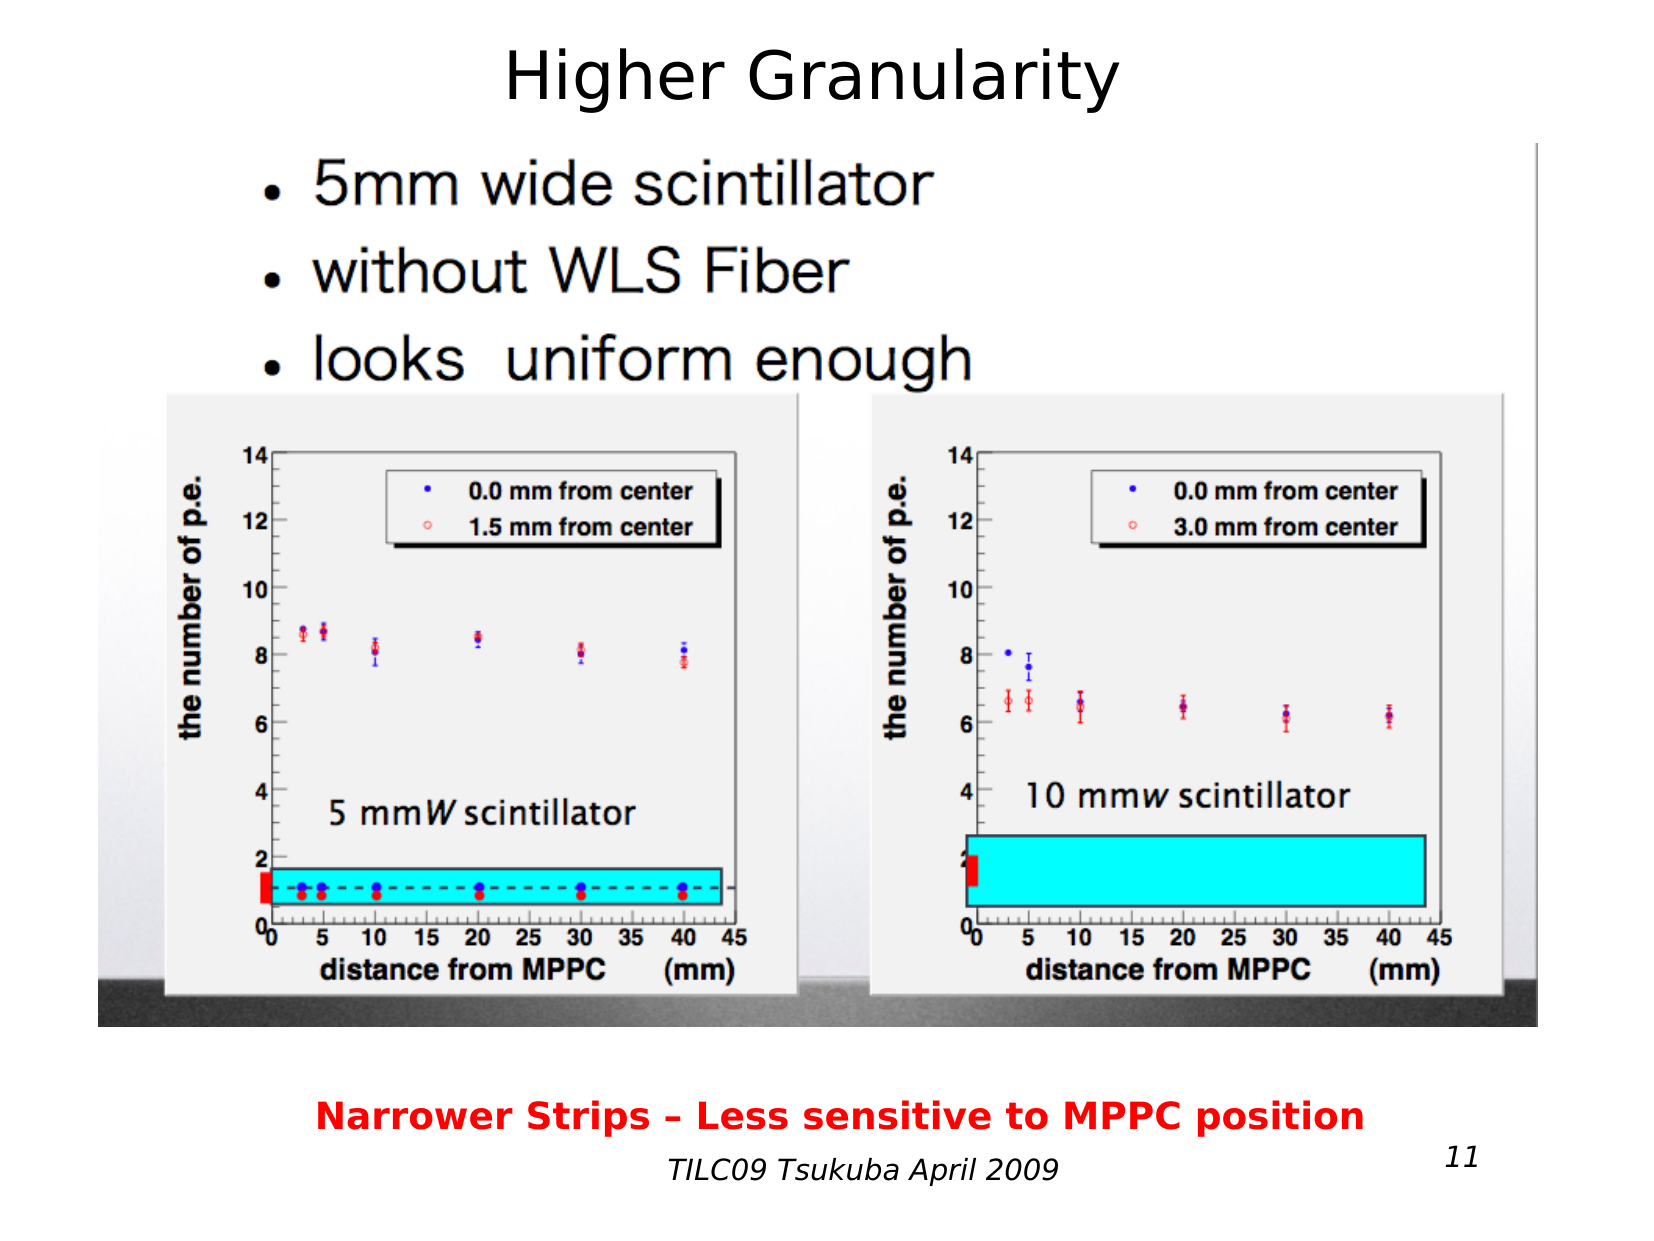

Higher Granularity
Narrower Strips – Less sensitive to MPPC position
ECFA 2008 Warsaw June 2008